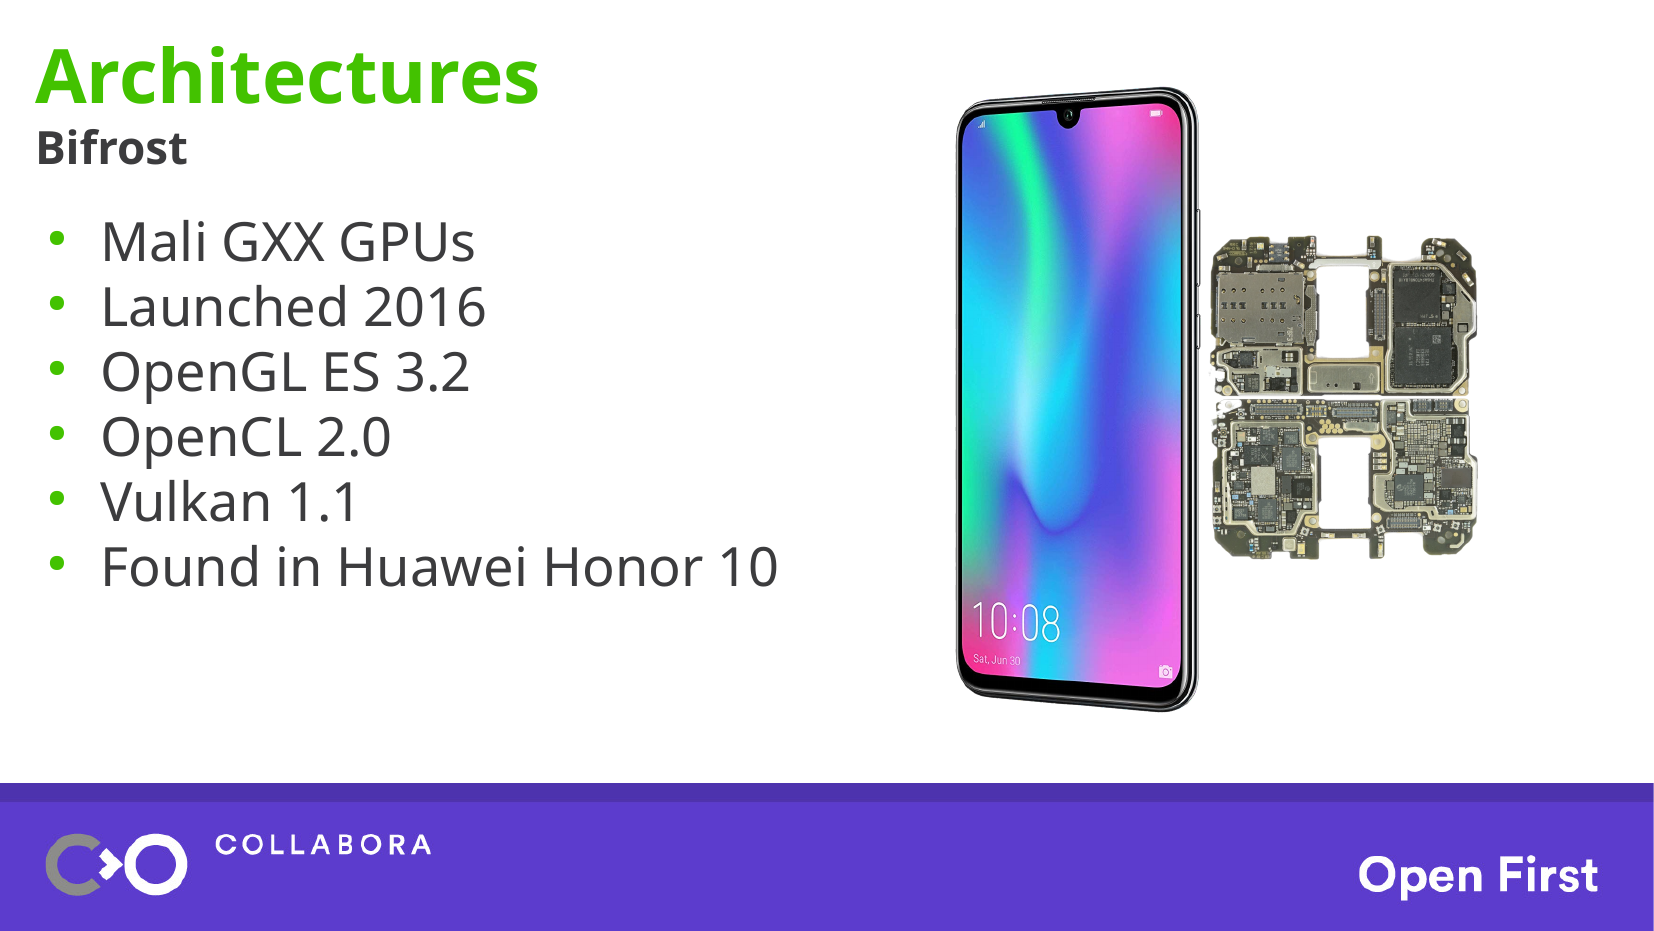

Architectures
Bifrost
# Mali GXX GPUs
Launched 2016
OpenGL ES 3.2
OpenCL 2.0
Vulkan 1.1
Found in Huawei Honor 10